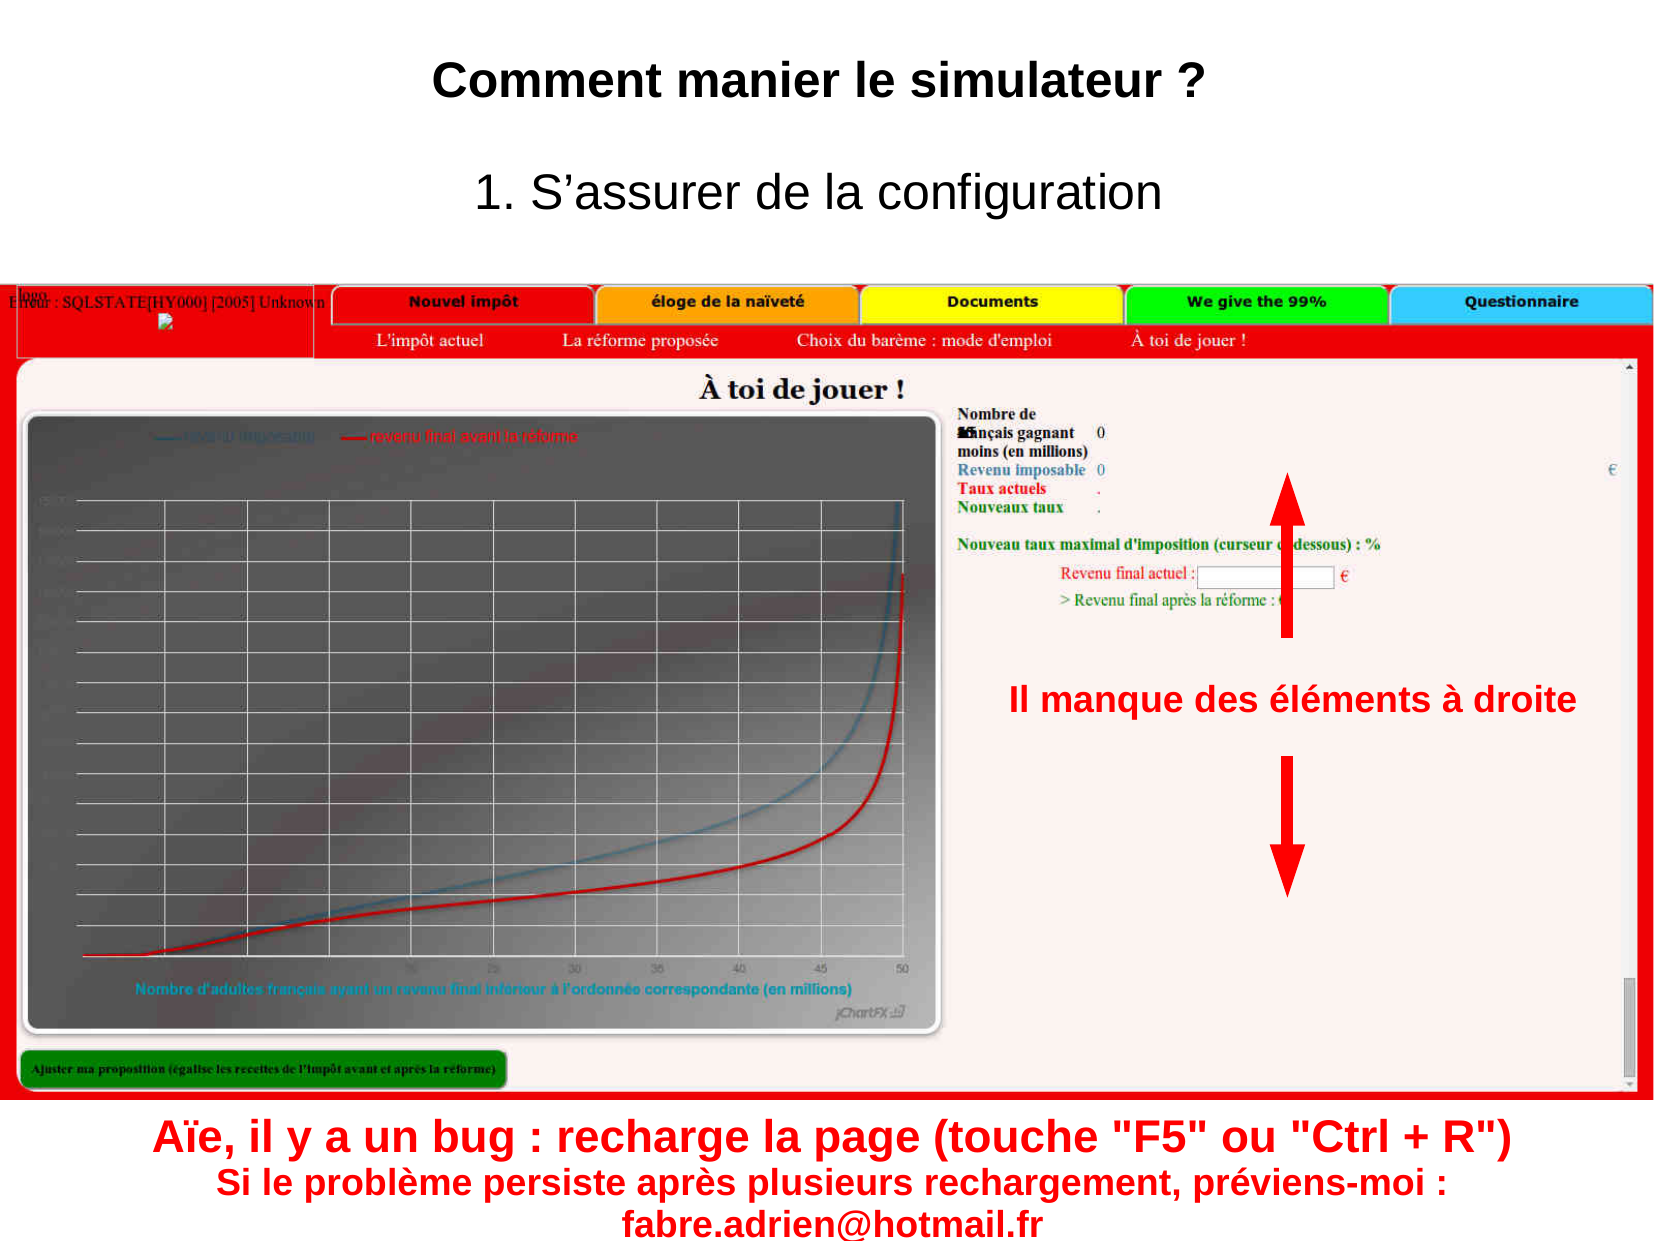

Comment manier le simulateur ?
1. S’assurer de la configuration
Il manque des éléments à droite
Aïe, il y a un bug : recharge la page (touche "F5" ou "Ctrl + R")
Si le problème persiste après plusieurs rechargement, préviens-moi : fabre.adrien@hotmail.fr